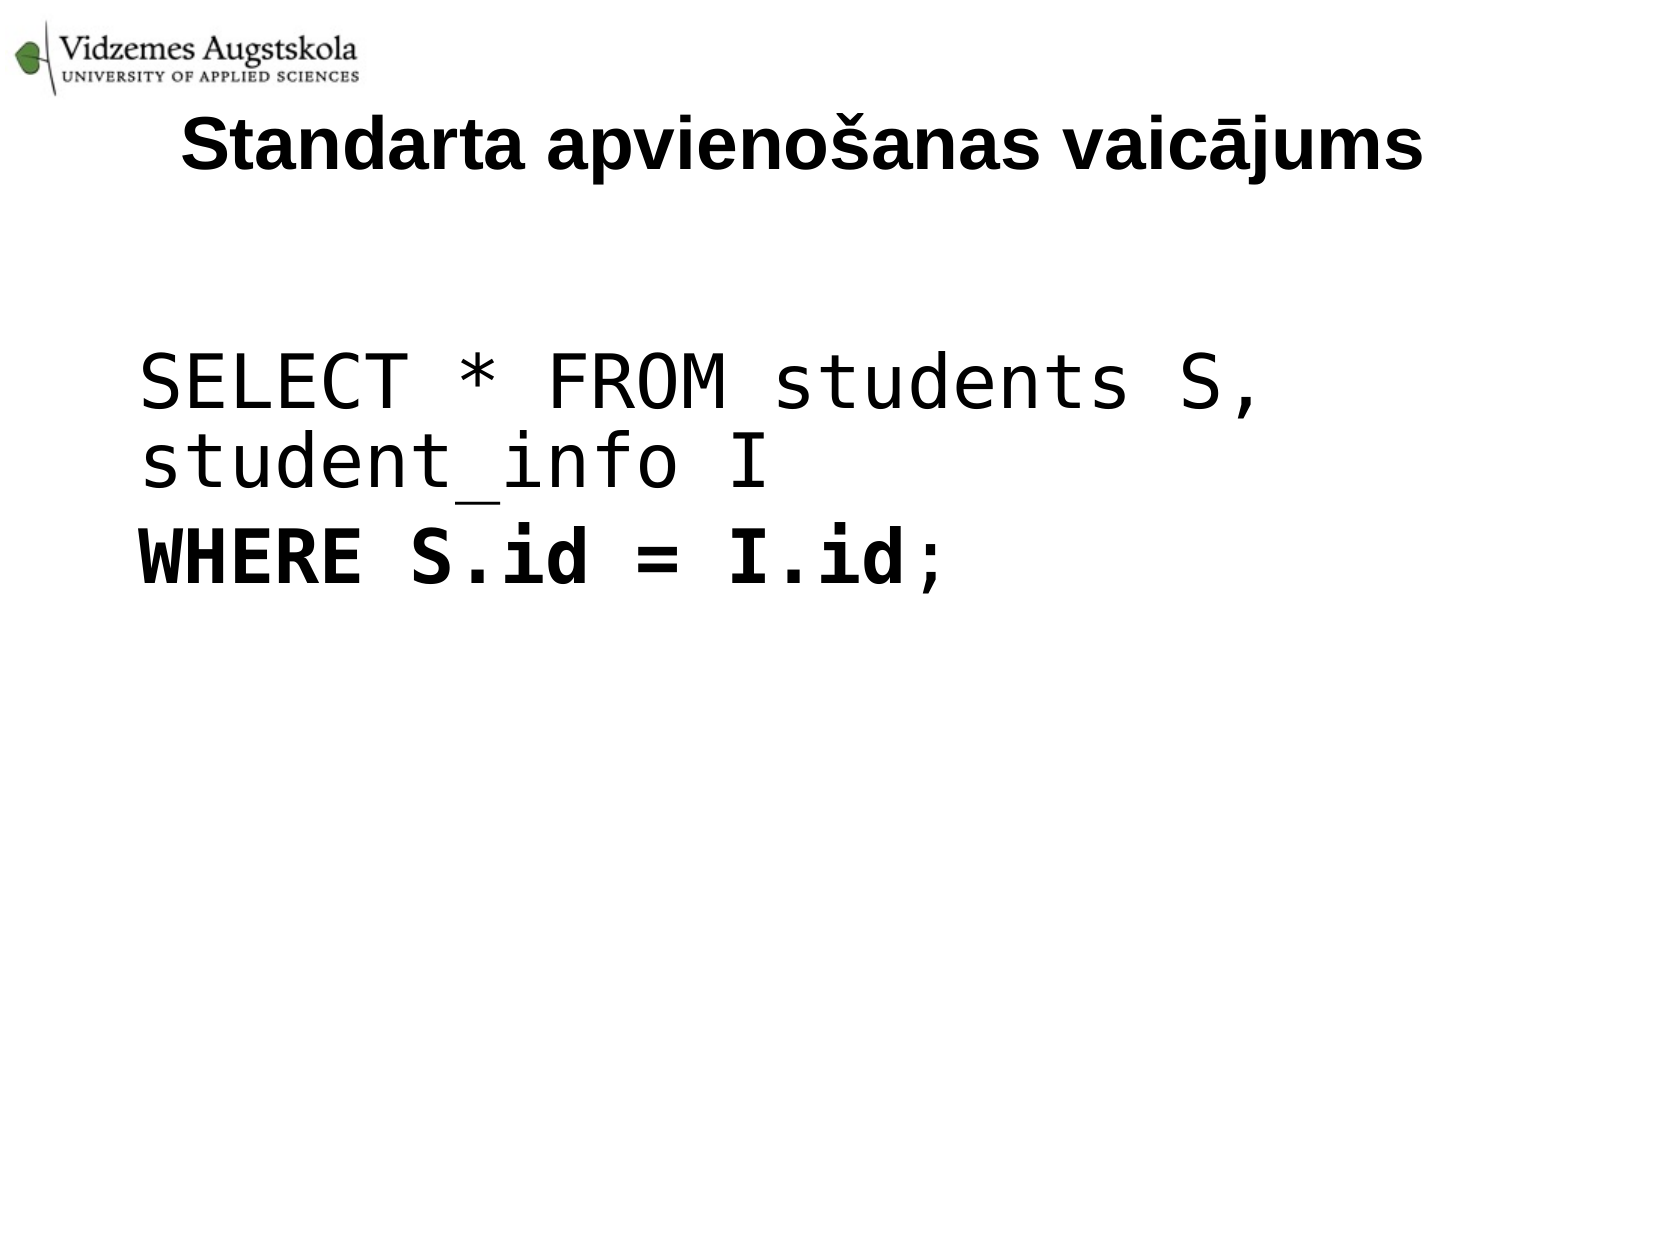

# Standarta apvienošanas vaicājums
SELECT * FROM students S, student_info I
WHERE S.id = I.id;